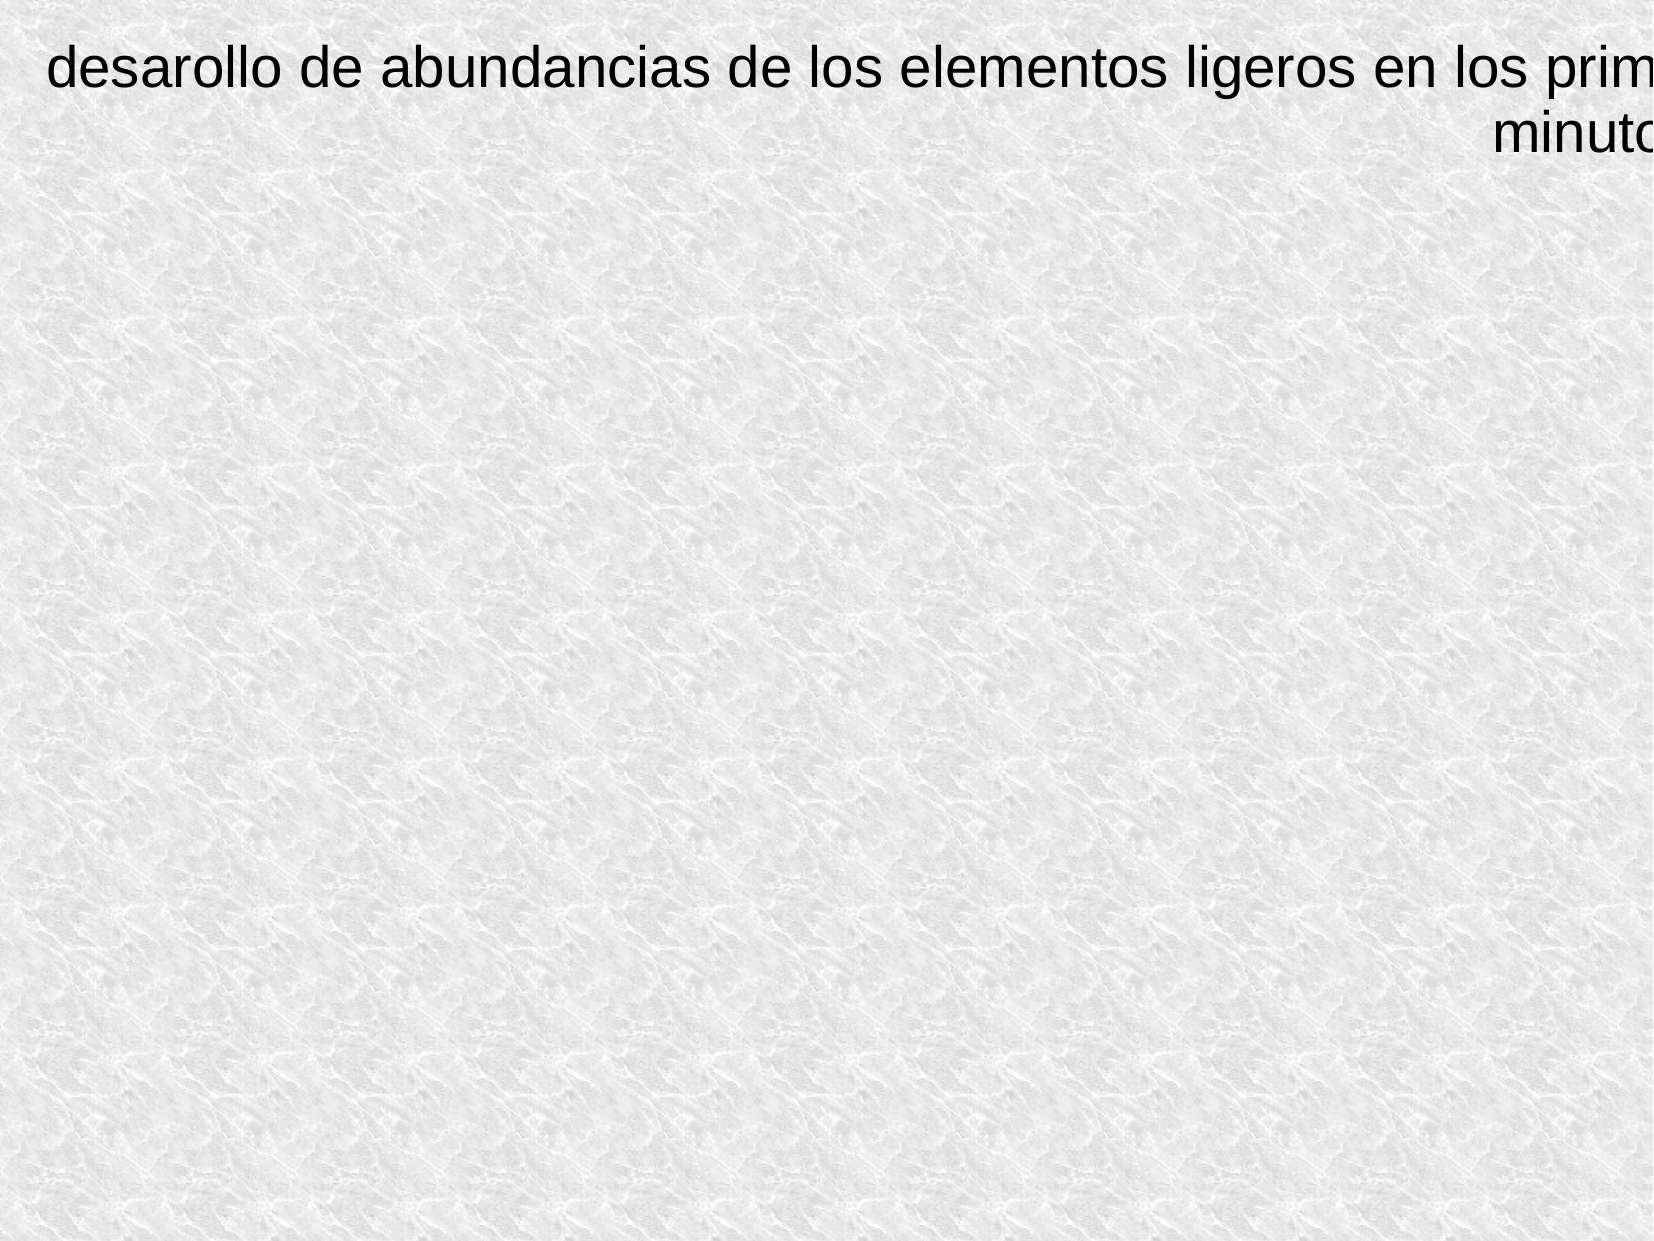

desarollo de abundancias de los elementos ligeros en los primeros
 minutos